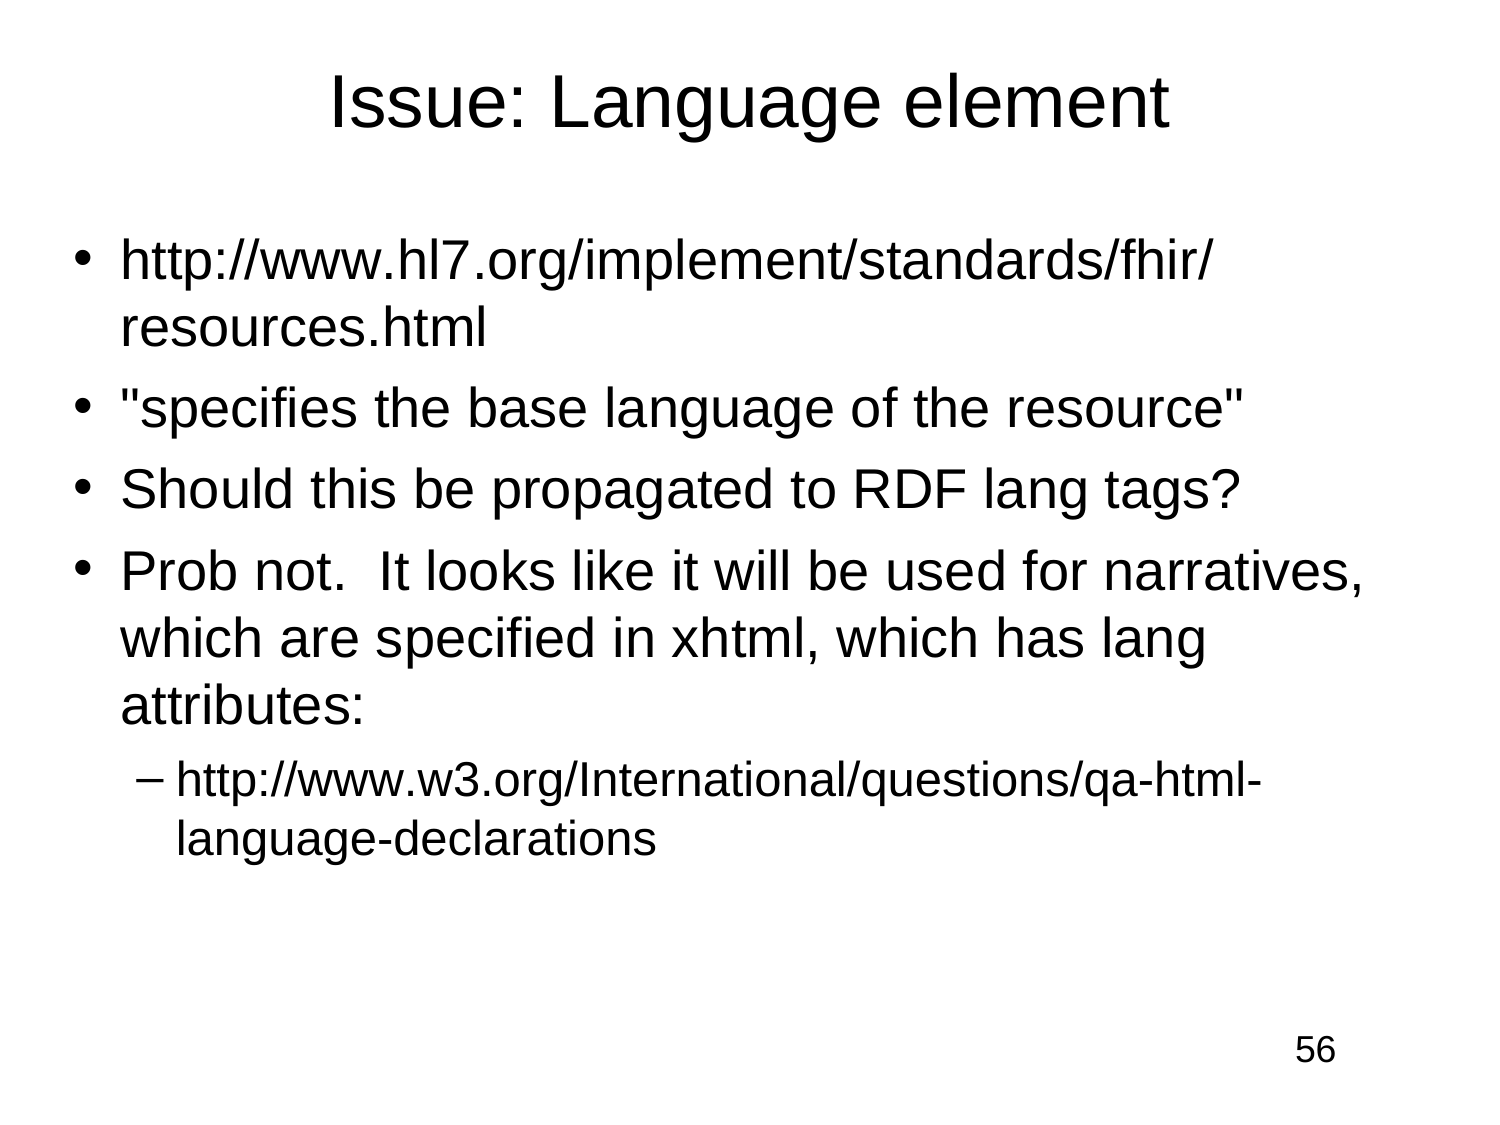

# Issue: Language element
http://www.hl7.org/implement/standards/fhir/resources.html
"specifies the base language of the resource"
Should this be propagated to RDF lang tags?
Prob not. It looks like it will be used for narratives, which are specified in xhtml, which has lang attributes:
http://www.w3.org/International/questions/qa-html-language-declarations
56